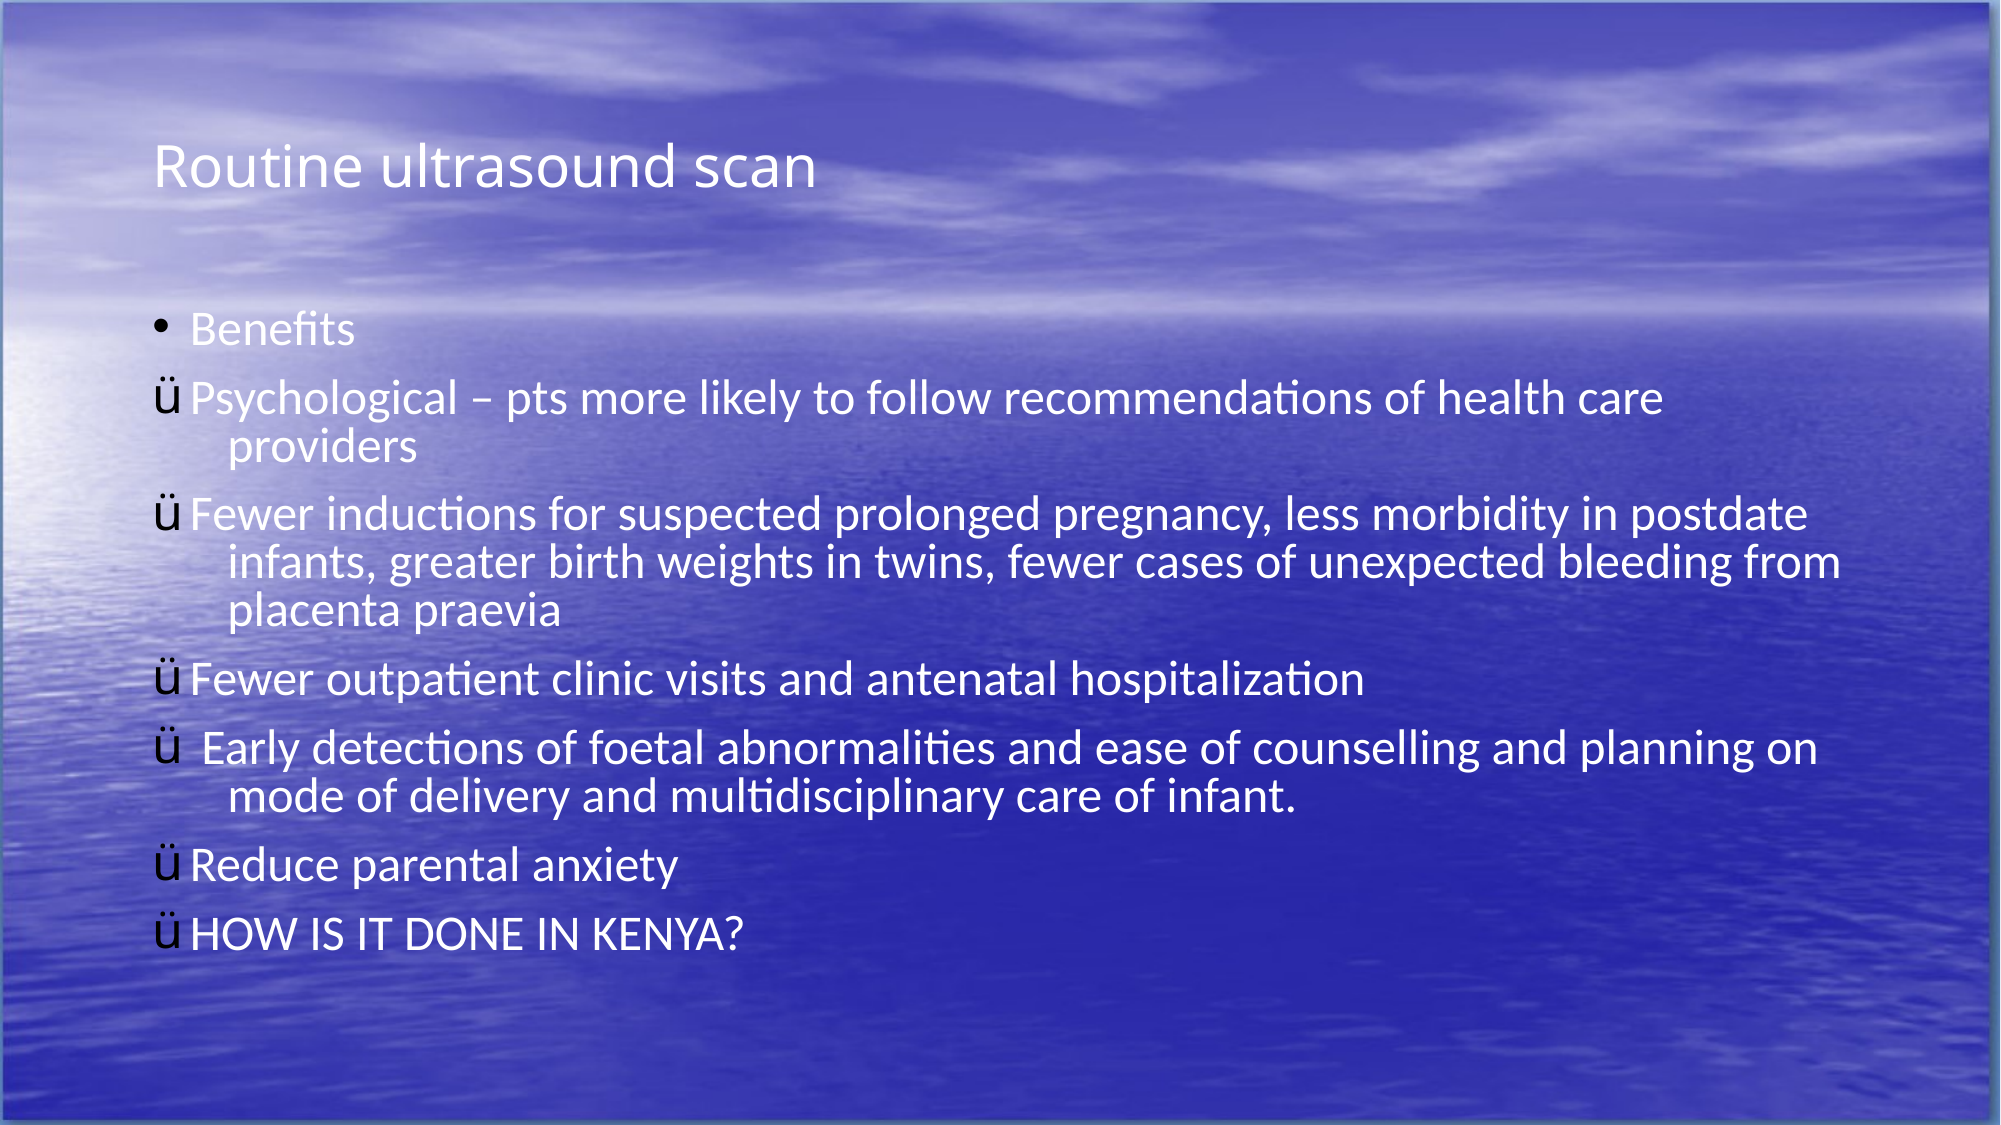

# Routine ultrasound scan
Benefits
Psychological – pts more likely to follow recommendations of health care providers
Fewer inductions for suspected prolonged pregnancy, less morbidity in postdate infants, greater birth weights in twins, fewer cases of unexpected bleeding from placenta praevia
Fewer outpatient clinic visits and antenatal hospitalization
 Early detections of foetal abnormalities and ease of counselling and planning on mode of delivery and multidisciplinary care of infant.
Reduce parental anxiety
HOW IS IT DONE IN KENYA?